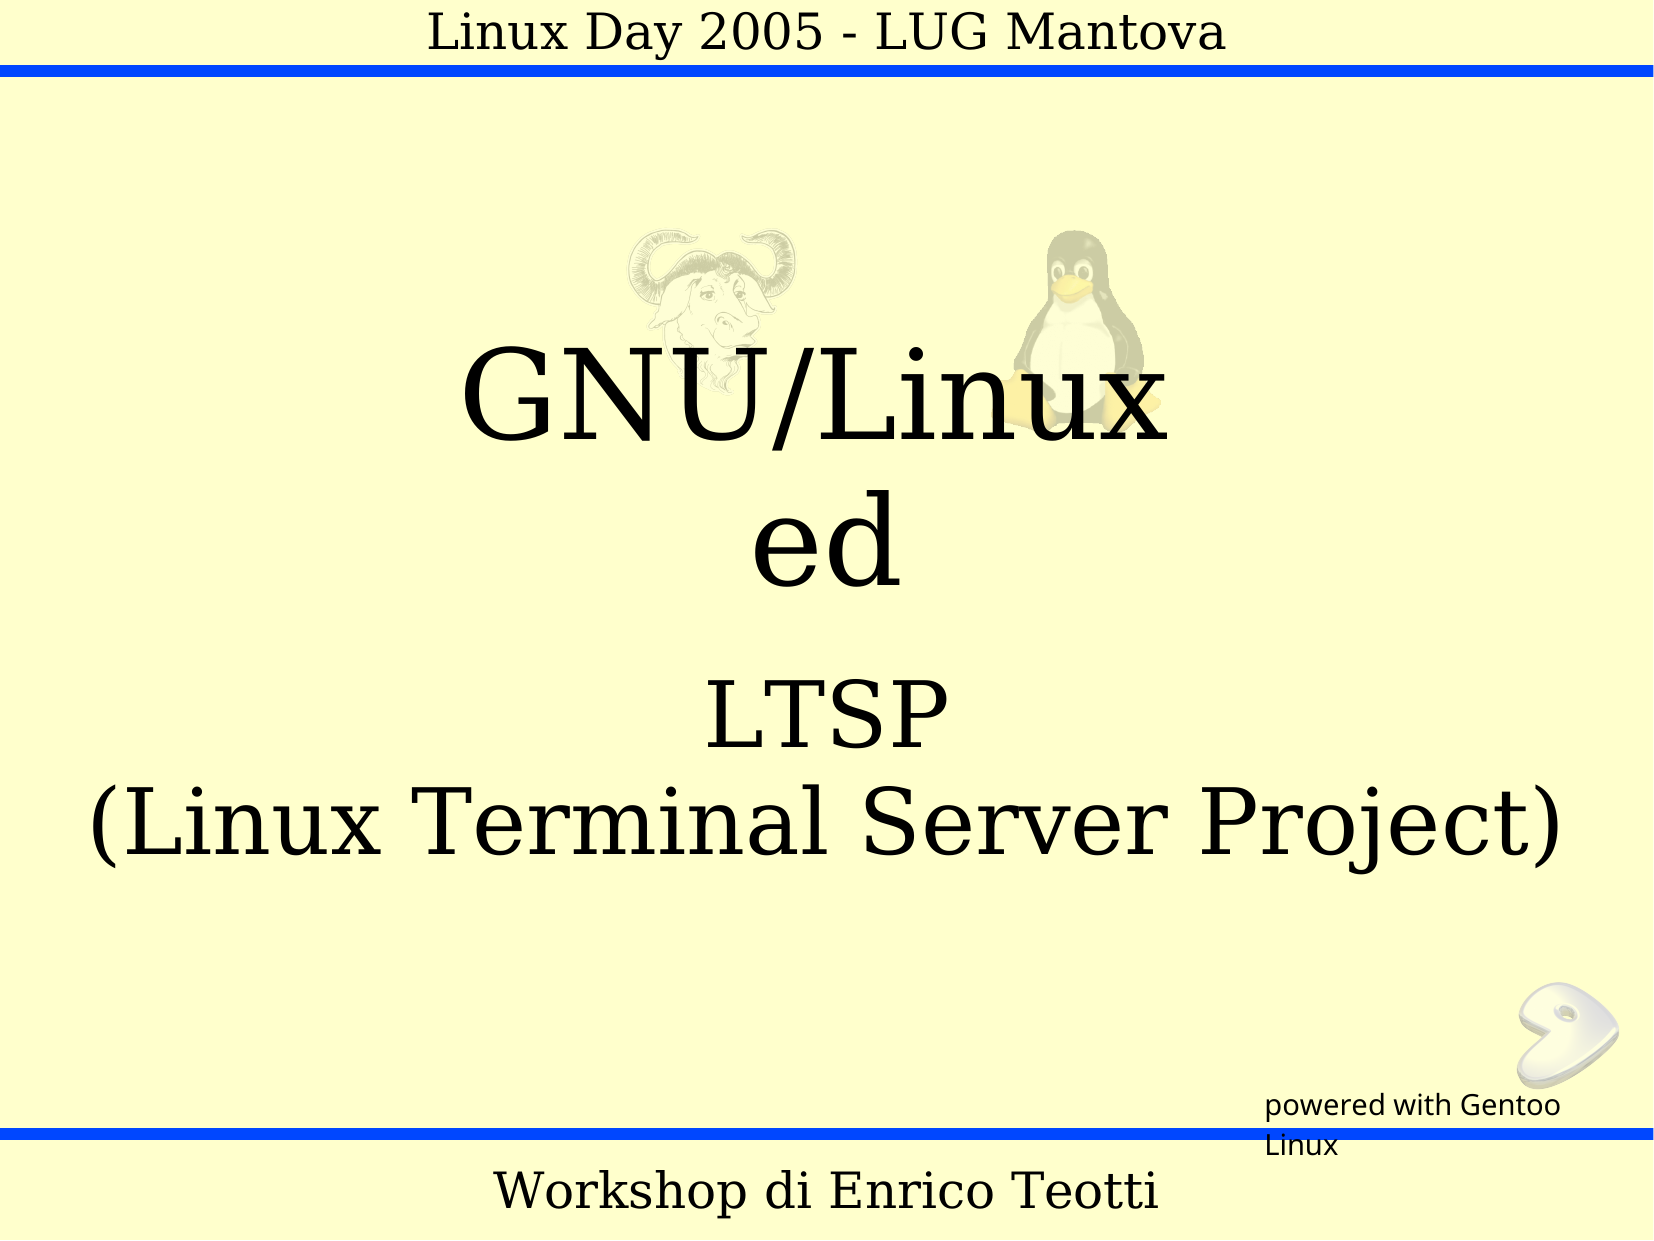

Linux Day 2005 - LUG Mantova
GNU/Linux
ed
LTSP
(Linux Terminal Server Project)
powered with Gentoo Linux
Workshop di Enrico Teotti